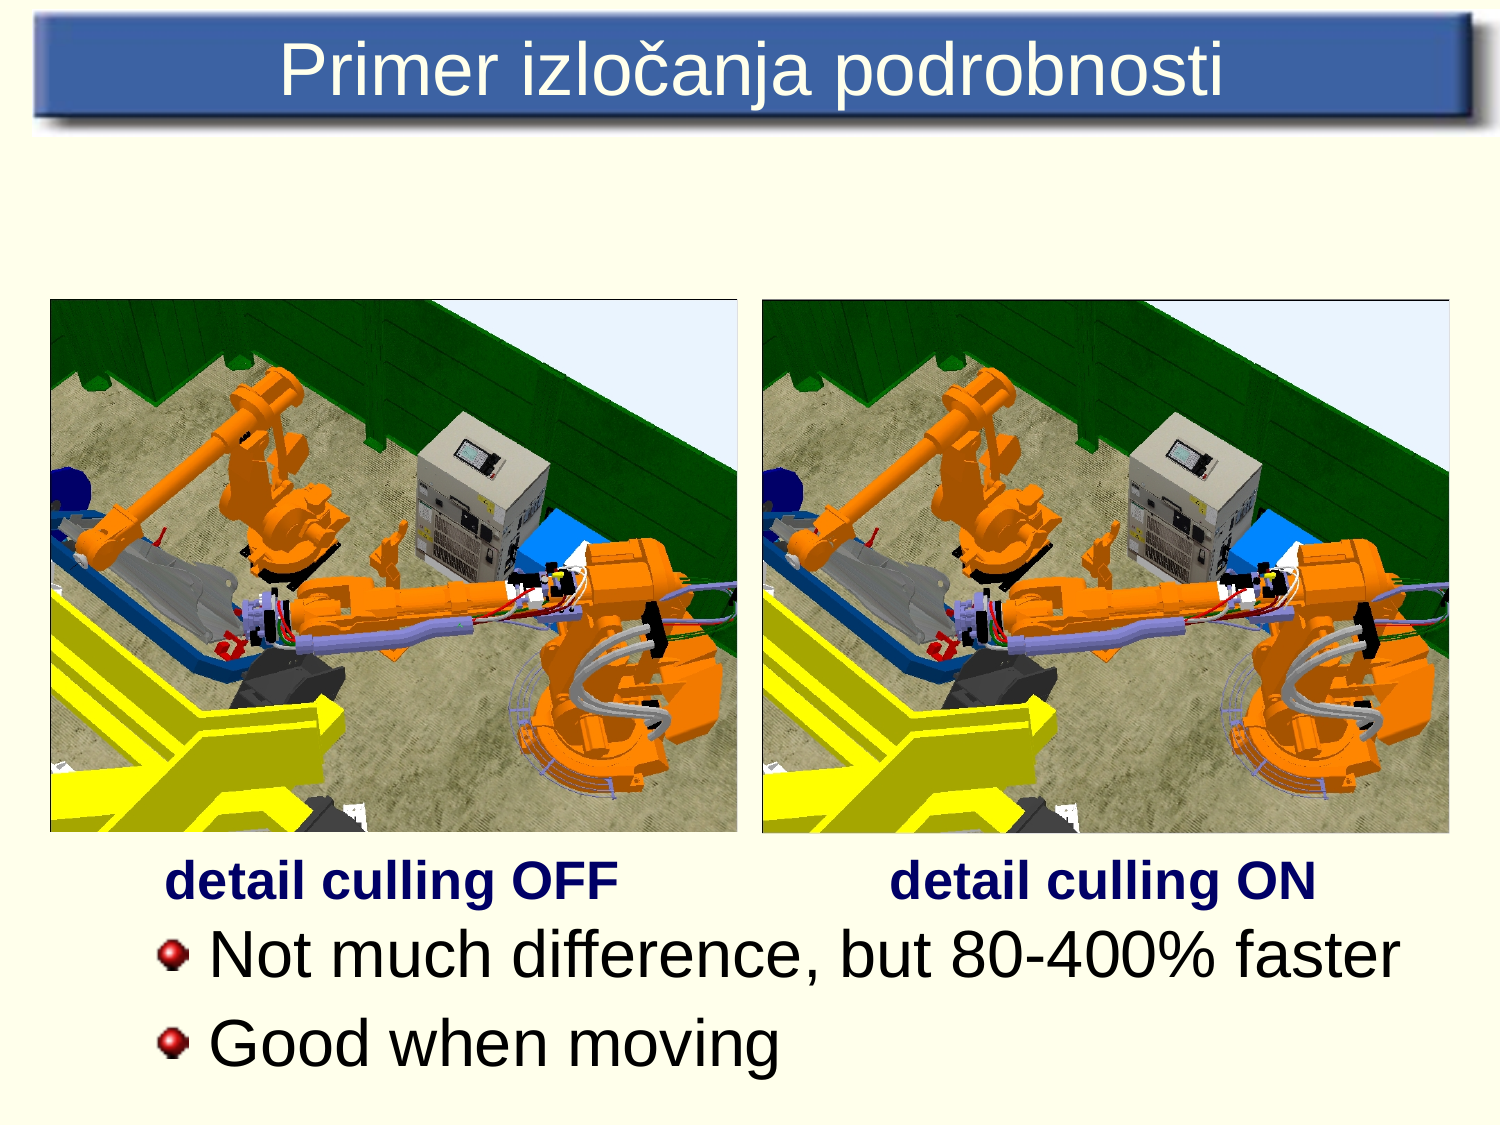

# Primer izločanja podrobnosti
Images courtesy of ABB Robotics Products, created by Ulf Assarsson
detail culling OFF
detail culling ON
Not much difference, but 80-400% faster
Good when moving